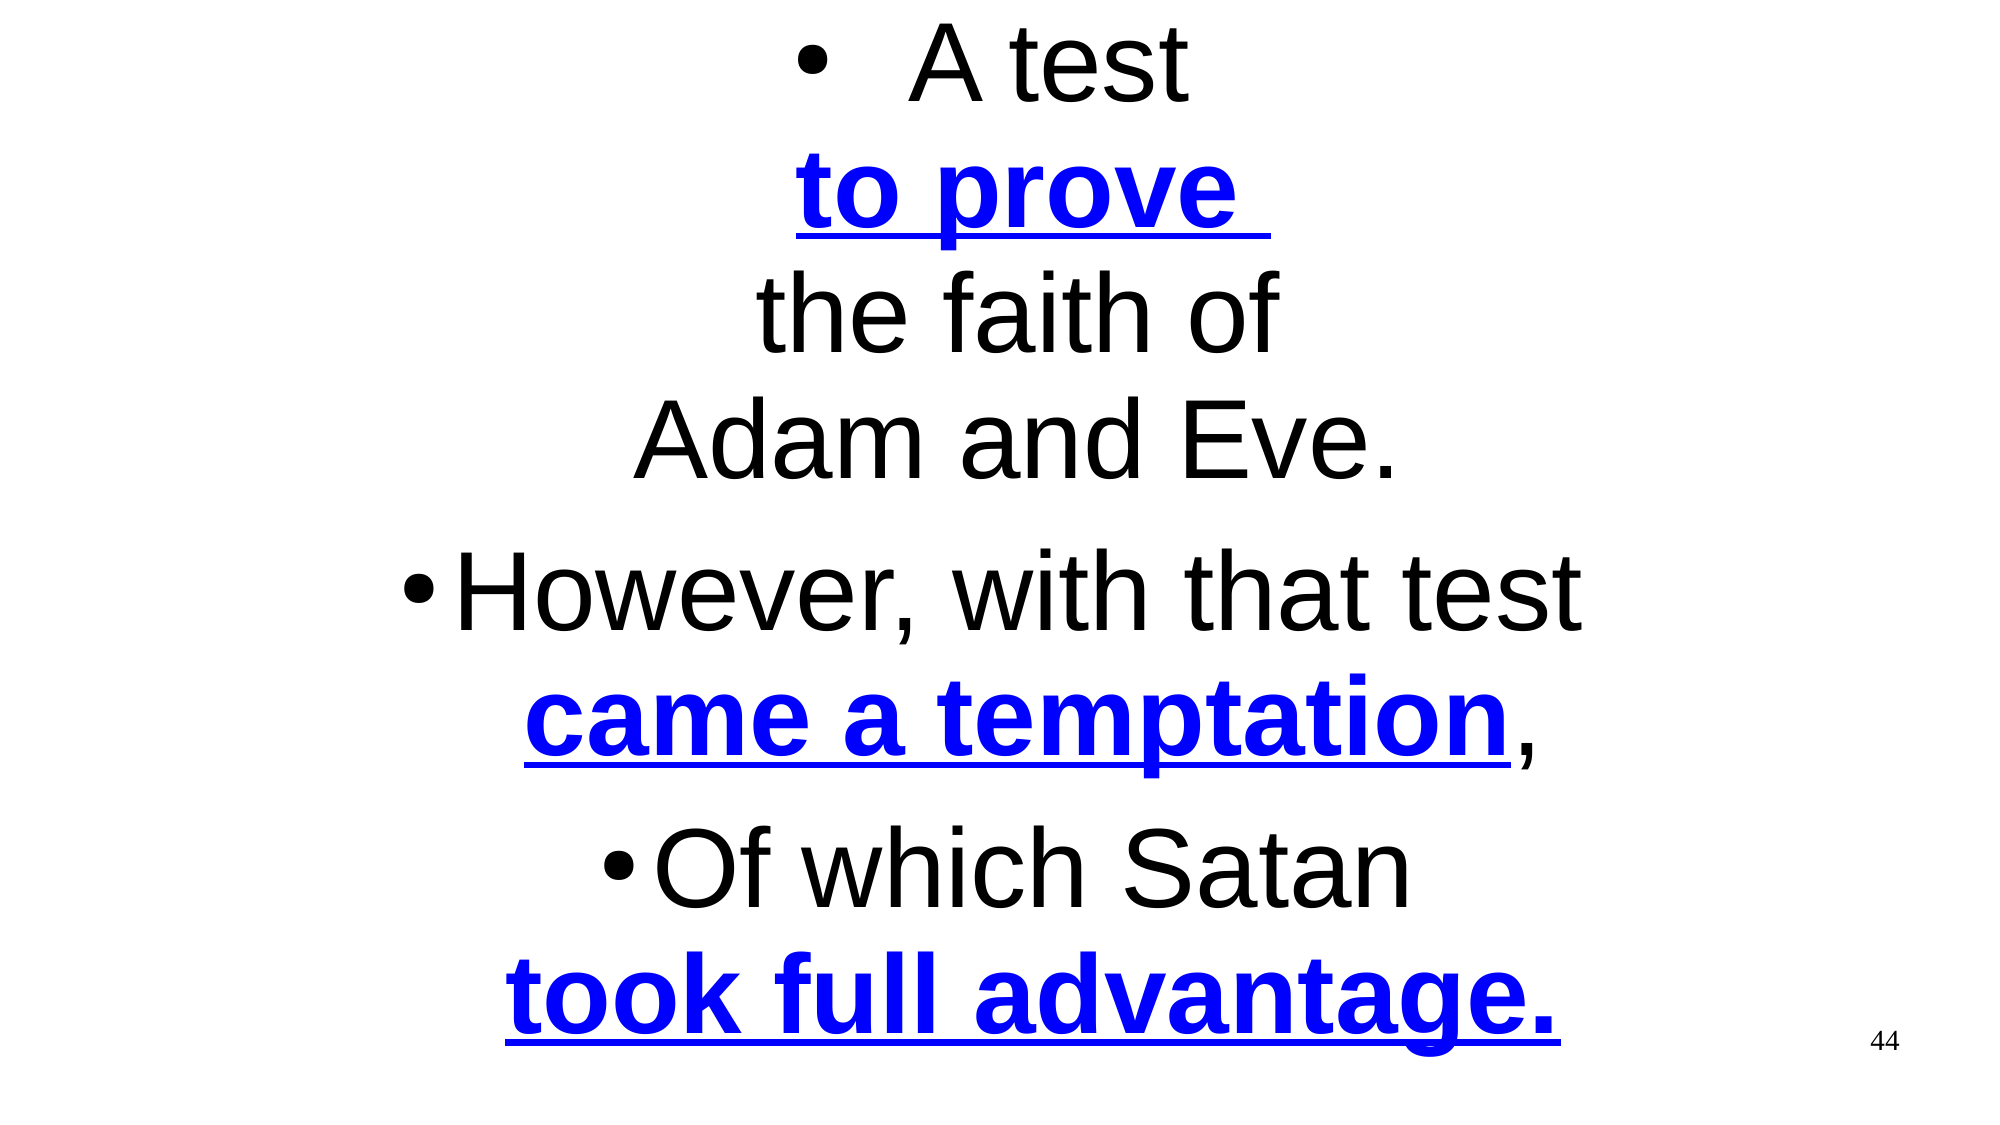

# A test to prove the faith of Adam and Eve.
However, with that test
came a temptation,
Of which Satan
took full advantage.
44